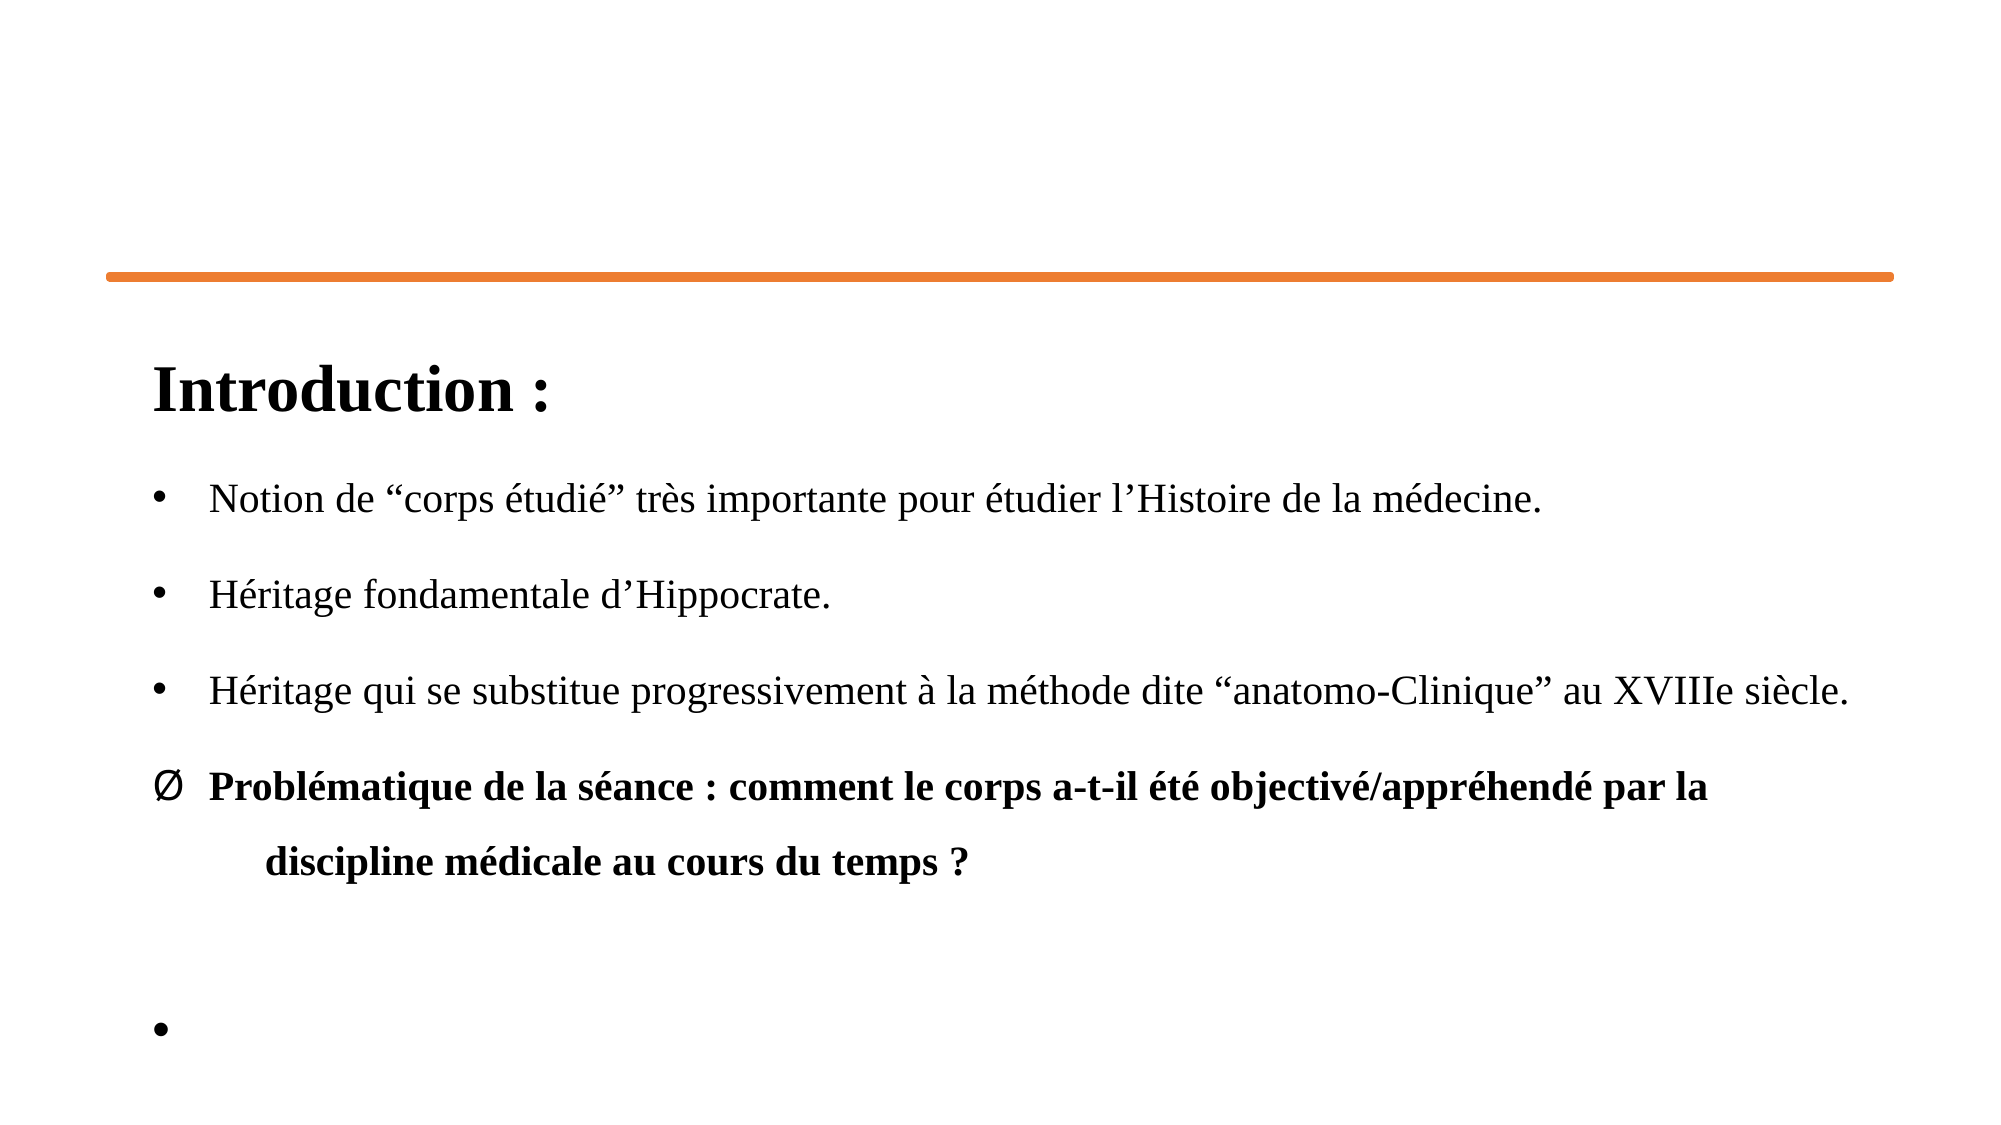

#
Introduction :
Notion de “corps étudié” très importante pour étudier l’Histoire de la médecine.
Héritage fondamentale d’Hippocrate.
Héritage qui se substitue progressivement à la méthode dite “anatomo-Clinique” au XVIIIe siècle.
Problématique de la séance : comment le corps a-t-il été objectivé/appréhendé par la discipline médicale au cours du temps ?